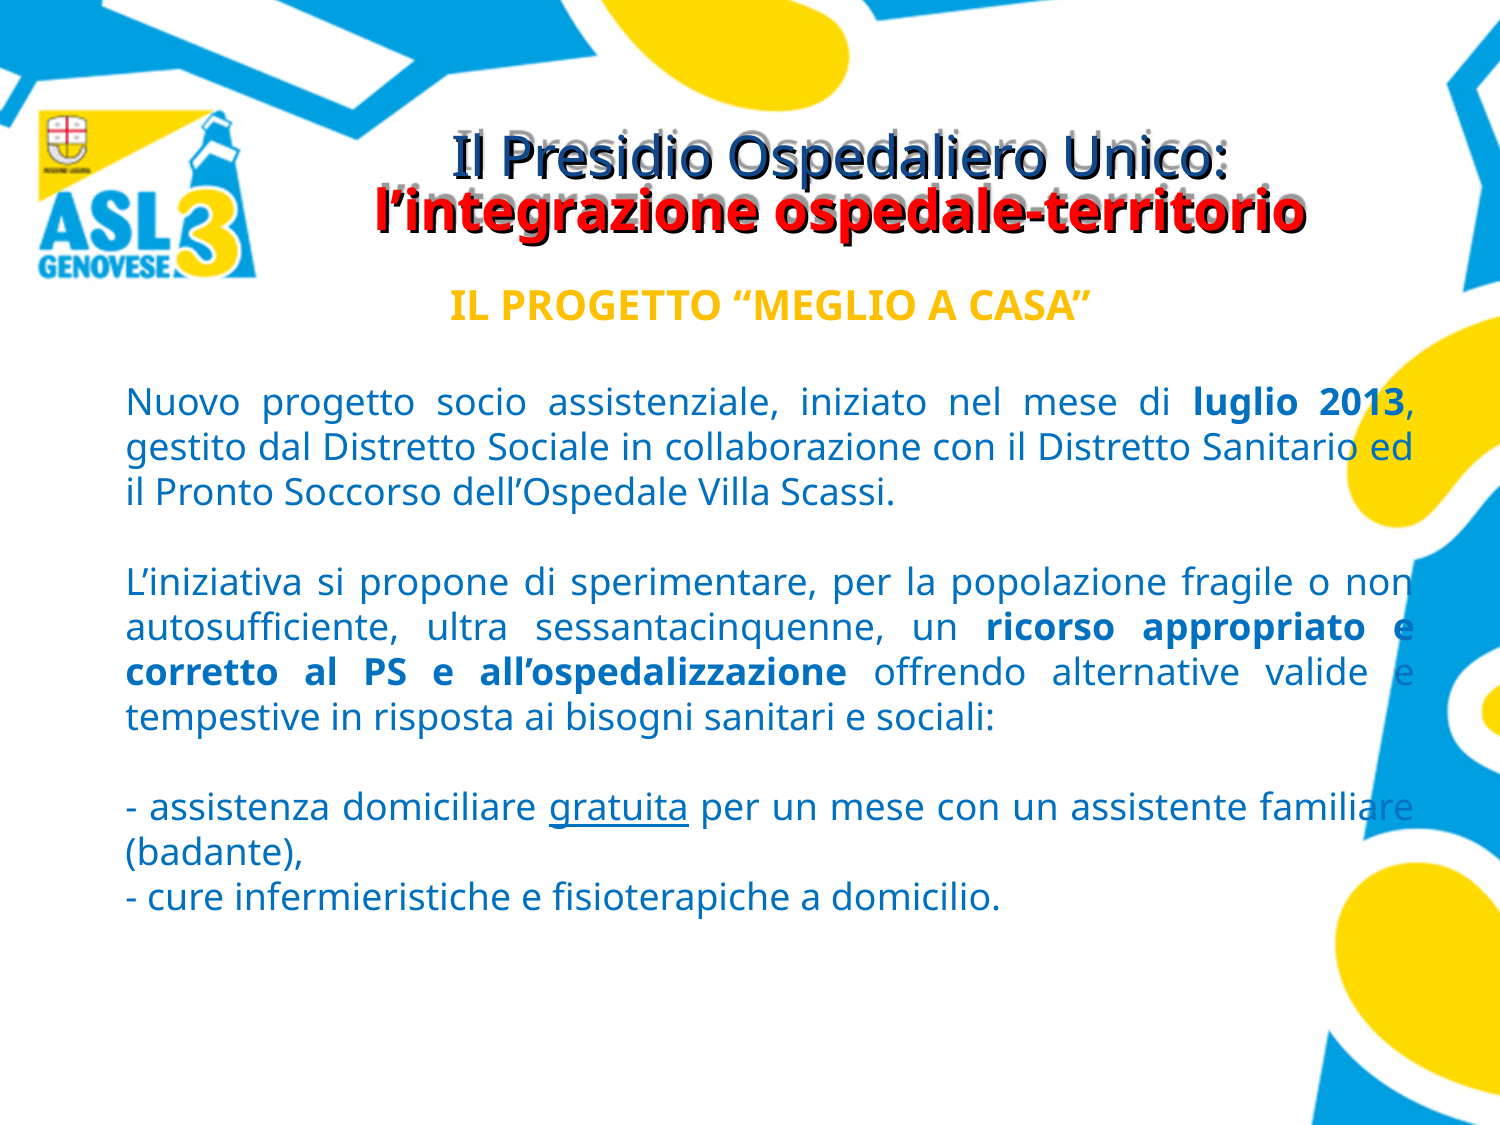

Il Presidio Ospedaliero Unico:
l’integrazione ospedale-territorio
IL PROGETTO “MEGLIO A CASA”
Nuovo progetto socio assistenziale, iniziato nel mese di luglio 2013, gestito dal Distretto Sociale in collaborazione con il Distretto Sanitario ed il Pronto Soccorso dell’Ospedale Villa Scassi.
L’iniziativa si propone di sperimentare, per la popolazione fragile o non autosufficiente, ultra sessantacinquenne, un ricorso appropriato e corretto al PS e all’ospedalizzazione offrendo alternative valide e tempestive in risposta ai bisogni sanitari e sociali:
- assistenza domiciliare gratuita per un mese con un assistente familiare (badante),
- cure infermieristiche e fisioterapiche a domicilio.